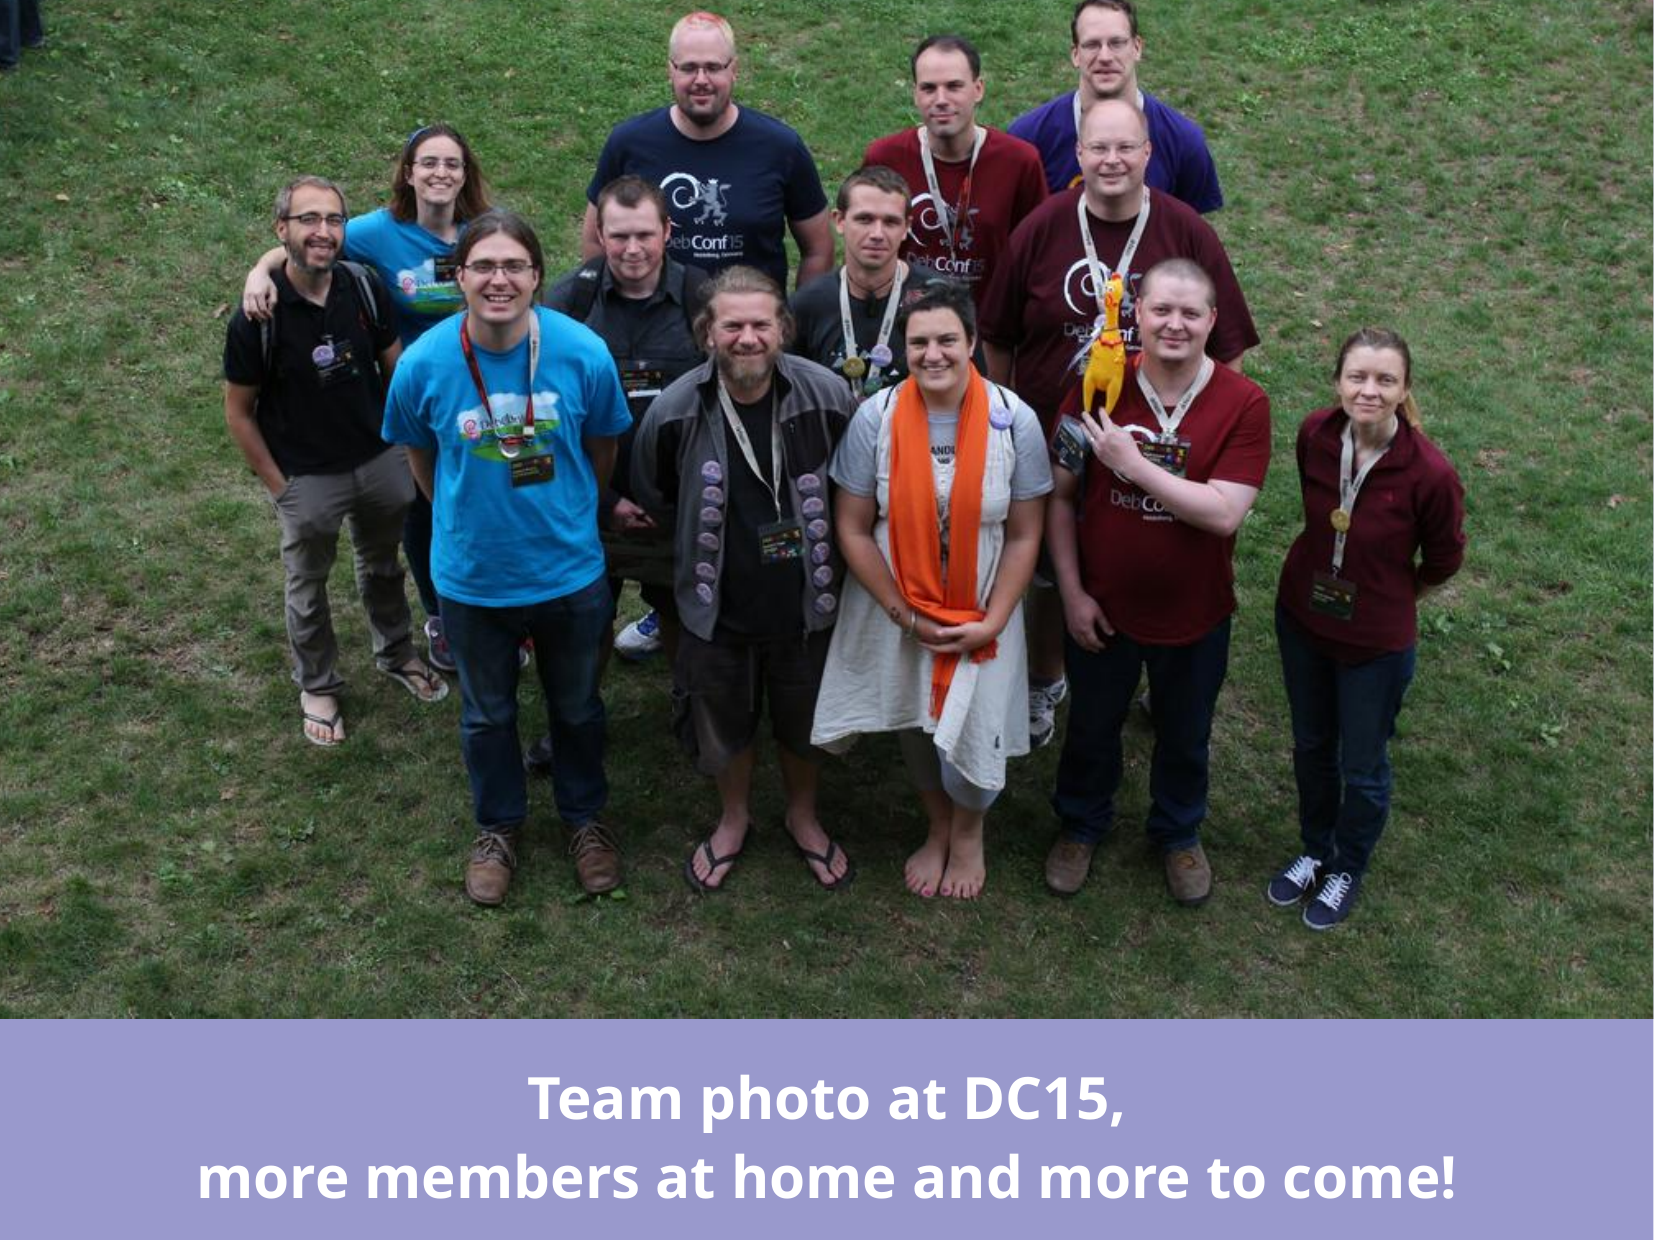

Team photo at DC15,
more members at home and more to come!
# at DC15: tumbleweed						wendar
ginggs	 highvoltage
			 tamo
(at home: superfly, hodgestar)
Early days, more sure to come